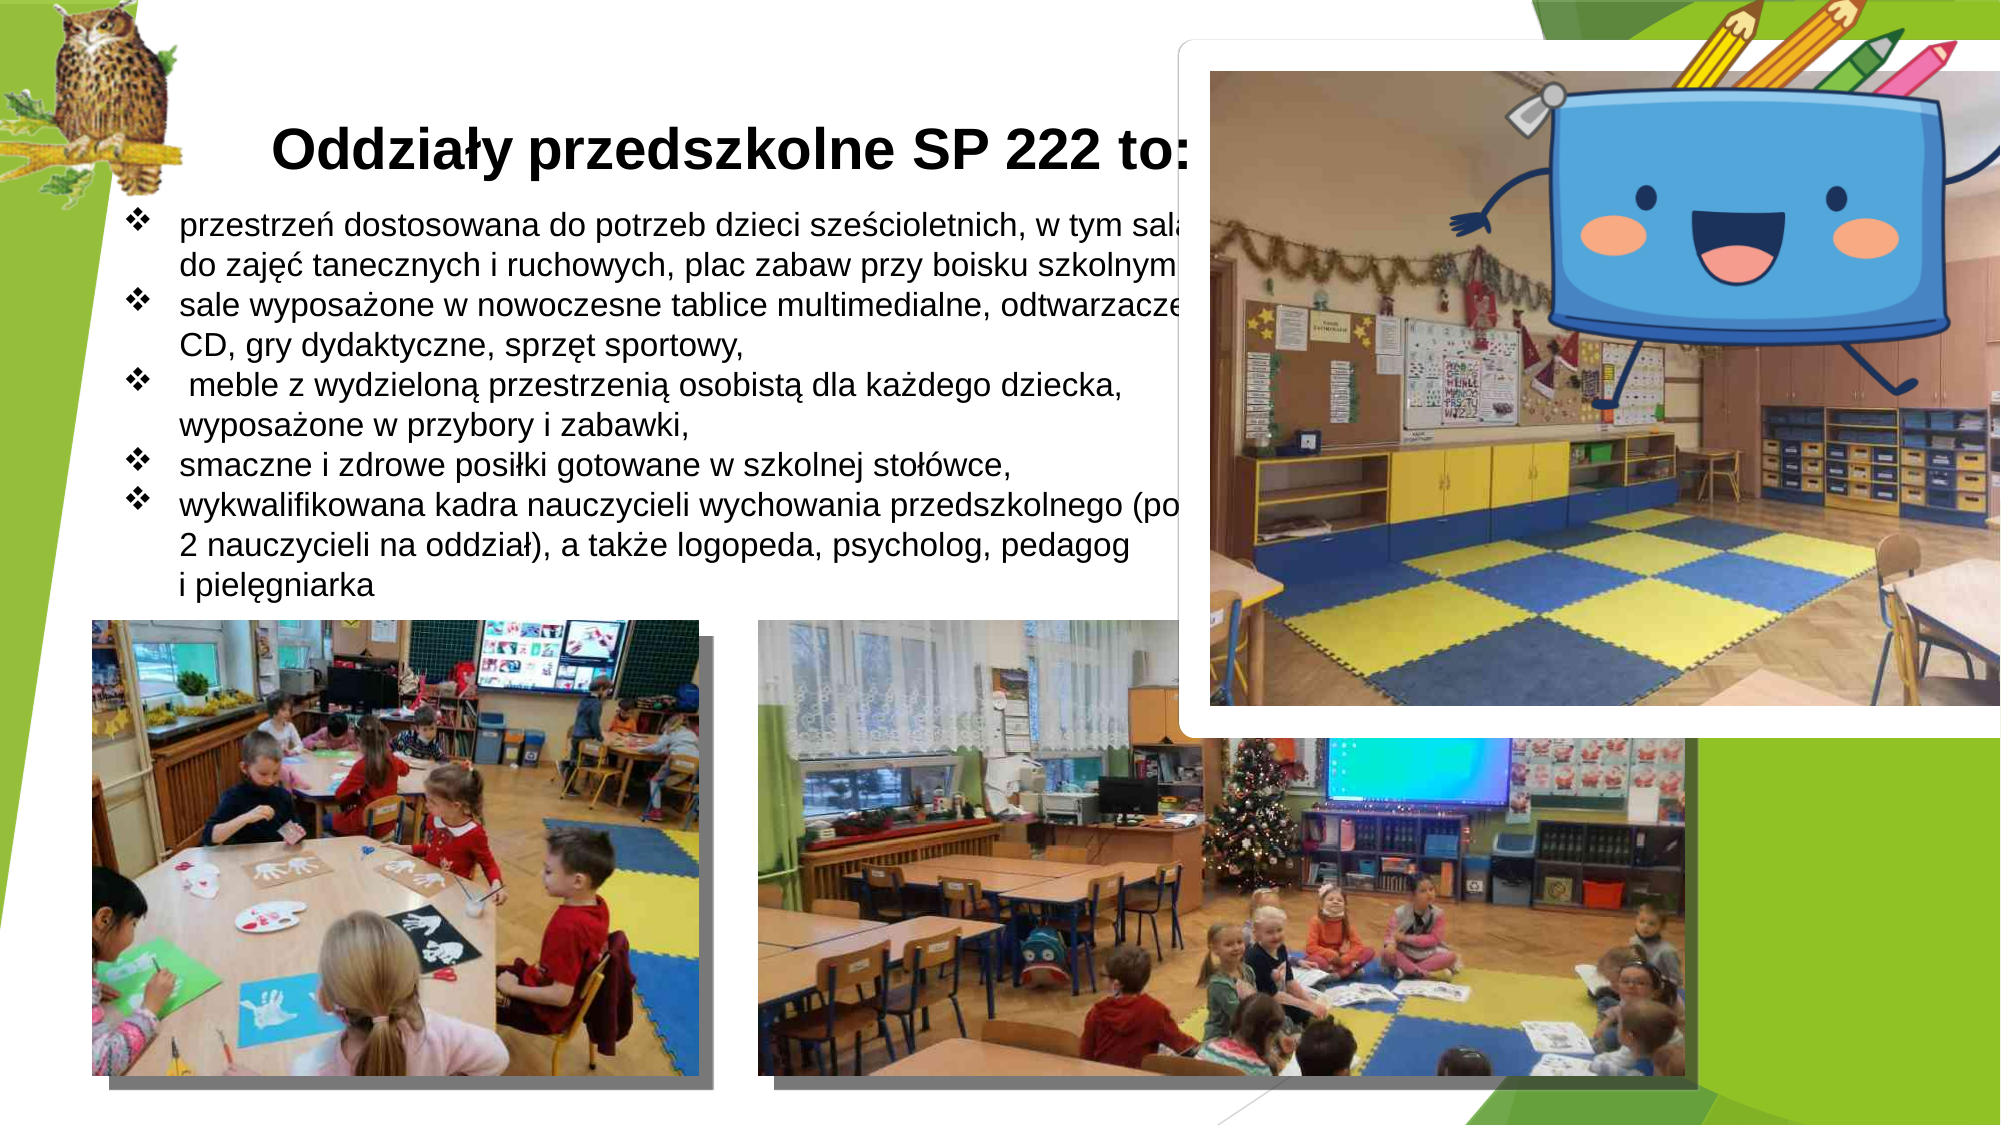

Oddziały przedszkolne SP 222 to:
przestrzeń dostosowana do potrzeb dzieci sześcioletnich, w tym sala do zajęć tanecznych i ruchowych, plac zabaw przy boisku szkolnym,
sale wyposażone w nowoczesne tablice multimedialne, odtwarzacze CD, gry dydaktyczne, sprzęt sportowy,
 meble z wydzieloną przestrzenią osobistą dla każdego dziecka, wyposażone w przybory i zabawki,
smaczne i zdrowe posiłki gotowane w szkolnej stołówce,
wykwalifikowana kadra nauczycieli wychowania przedszkolnego (po 2 nauczycieli na oddział), a także logopeda, psycholog, pedagog
 i pielęgniarka